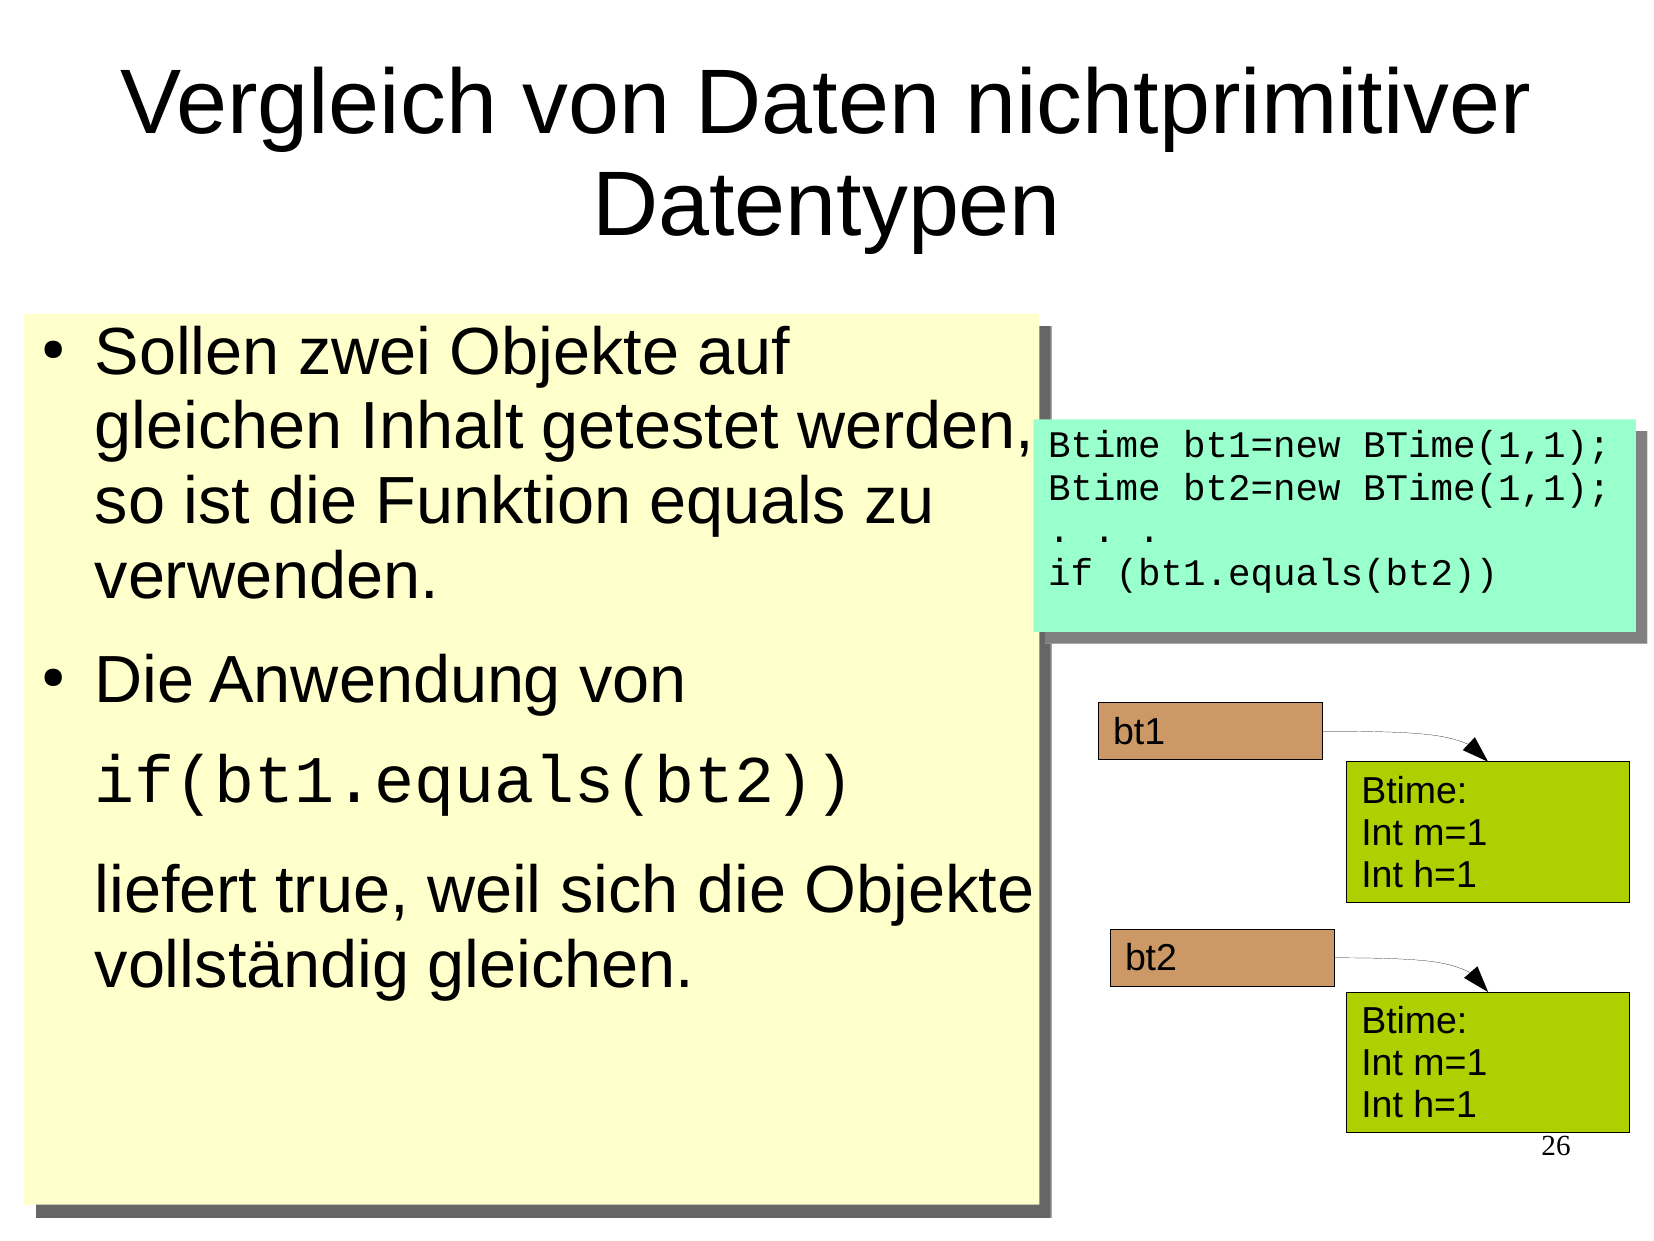

# Vergleich von Daten nichtprimitiver Datentypen
Sollen zwei Objekte auf gleichen Inhalt getestet werden, so ist die Funktion equals zu verwenden.
Die Anwendung von
if(bt1.equals(bt2))
liefert true, weil sich die Objekte vollständig gleichen.
Btime bt1=new BTime(1,1);
Btime bt2=new BTime(1,1);
. . .
if (bt1.equals(bt2))
bt1
Btime:
Int m=1
Int h=1
bt2
Btime:
Int m=1
Int h=1
26